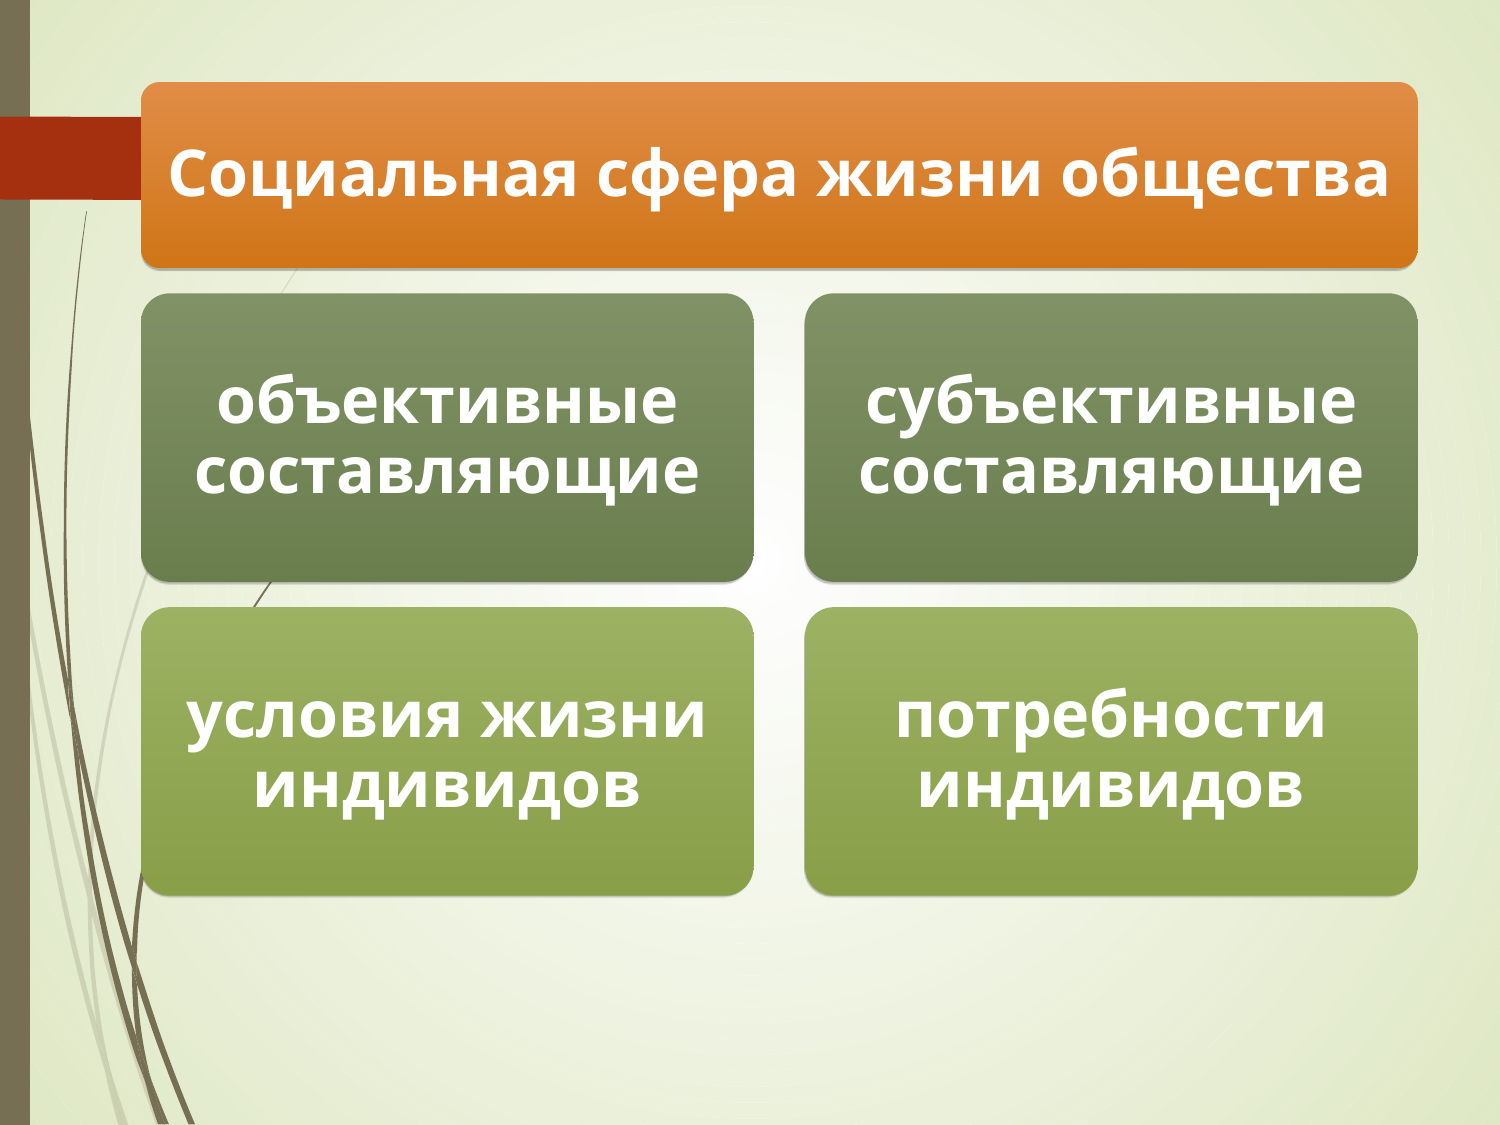

Социальная сфера жизни общества
объективные составляющие
субъективные составляющие
условия жизни индивидов
потребности индивидов